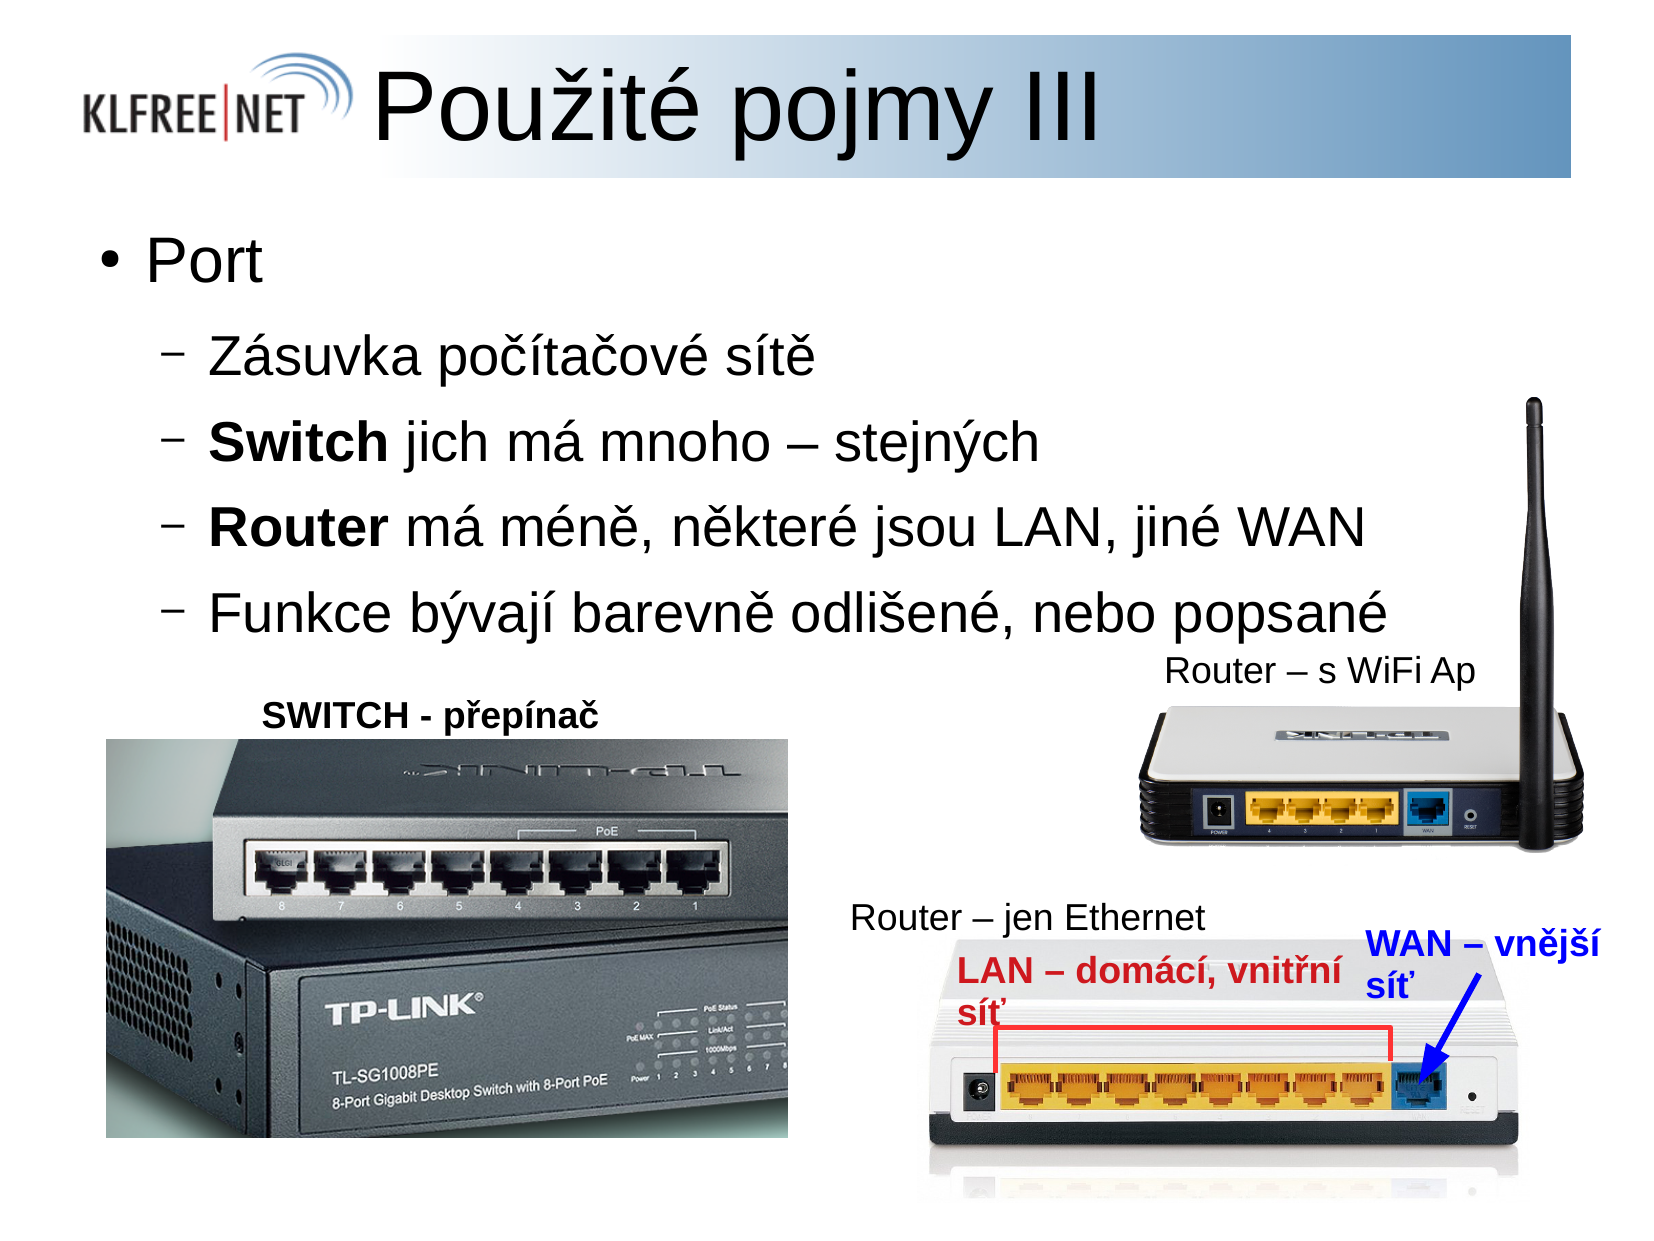

# Použité pojmy III
Port
Zásuvka počítačové sítě
Switch jich má mnoho – stejných
Router má méně, některé jsou LAN, jiné WAN
Funkce bývají barevně odlišené, nebo popsané
Router – s WiFi Ap
SWITCH - přepínač
Router – jen Ethernet
WAN – vnější
síť
LAN – domácí, vnitřní
síť